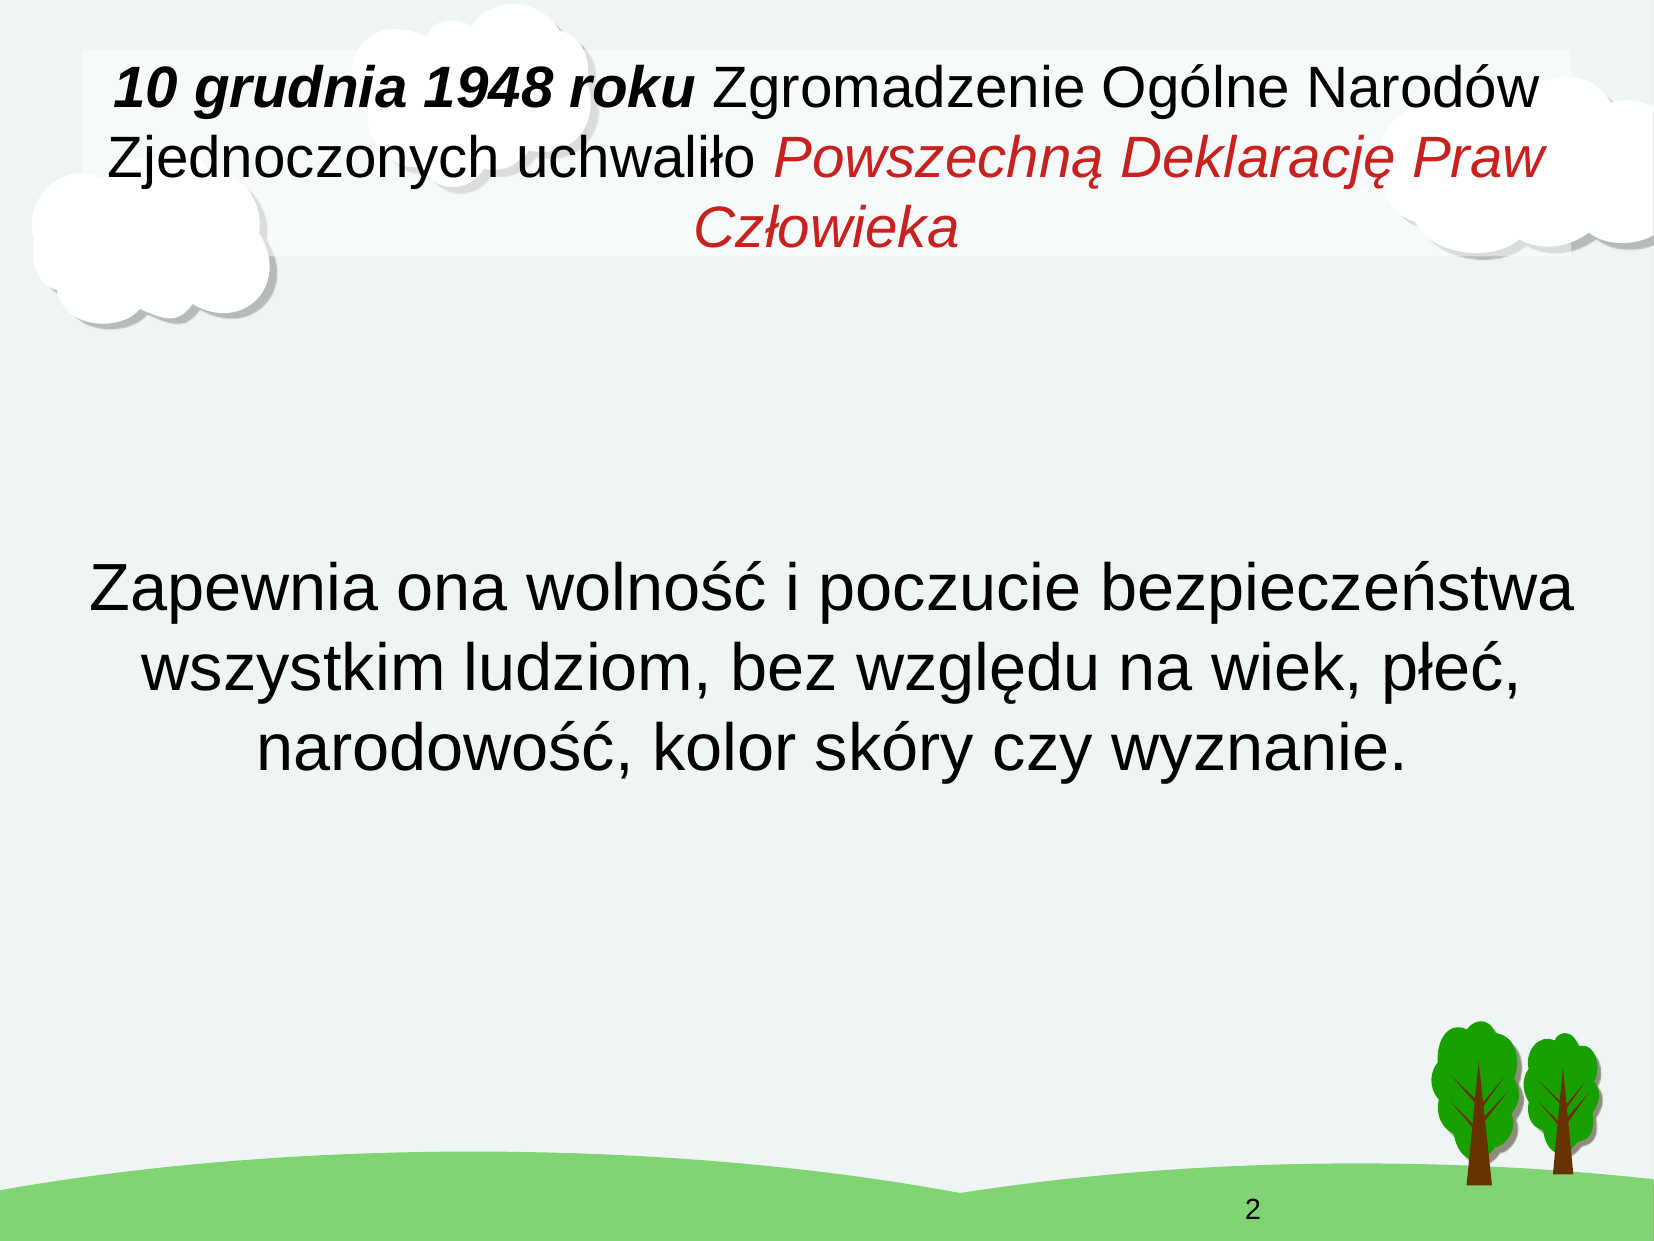

# 10 grudnia 1948 roku Zgromadzenie Ogólne Narodów Zjednoczonych uchwaliło Powszechną Deklarację Praw Człowieka
Zapewnia ona wolność i poczucie bezpieczeństwa wszystkim ludziom, bez względu na wiek, płeć, narodowość, kolor skóry czy wyznanie.
1